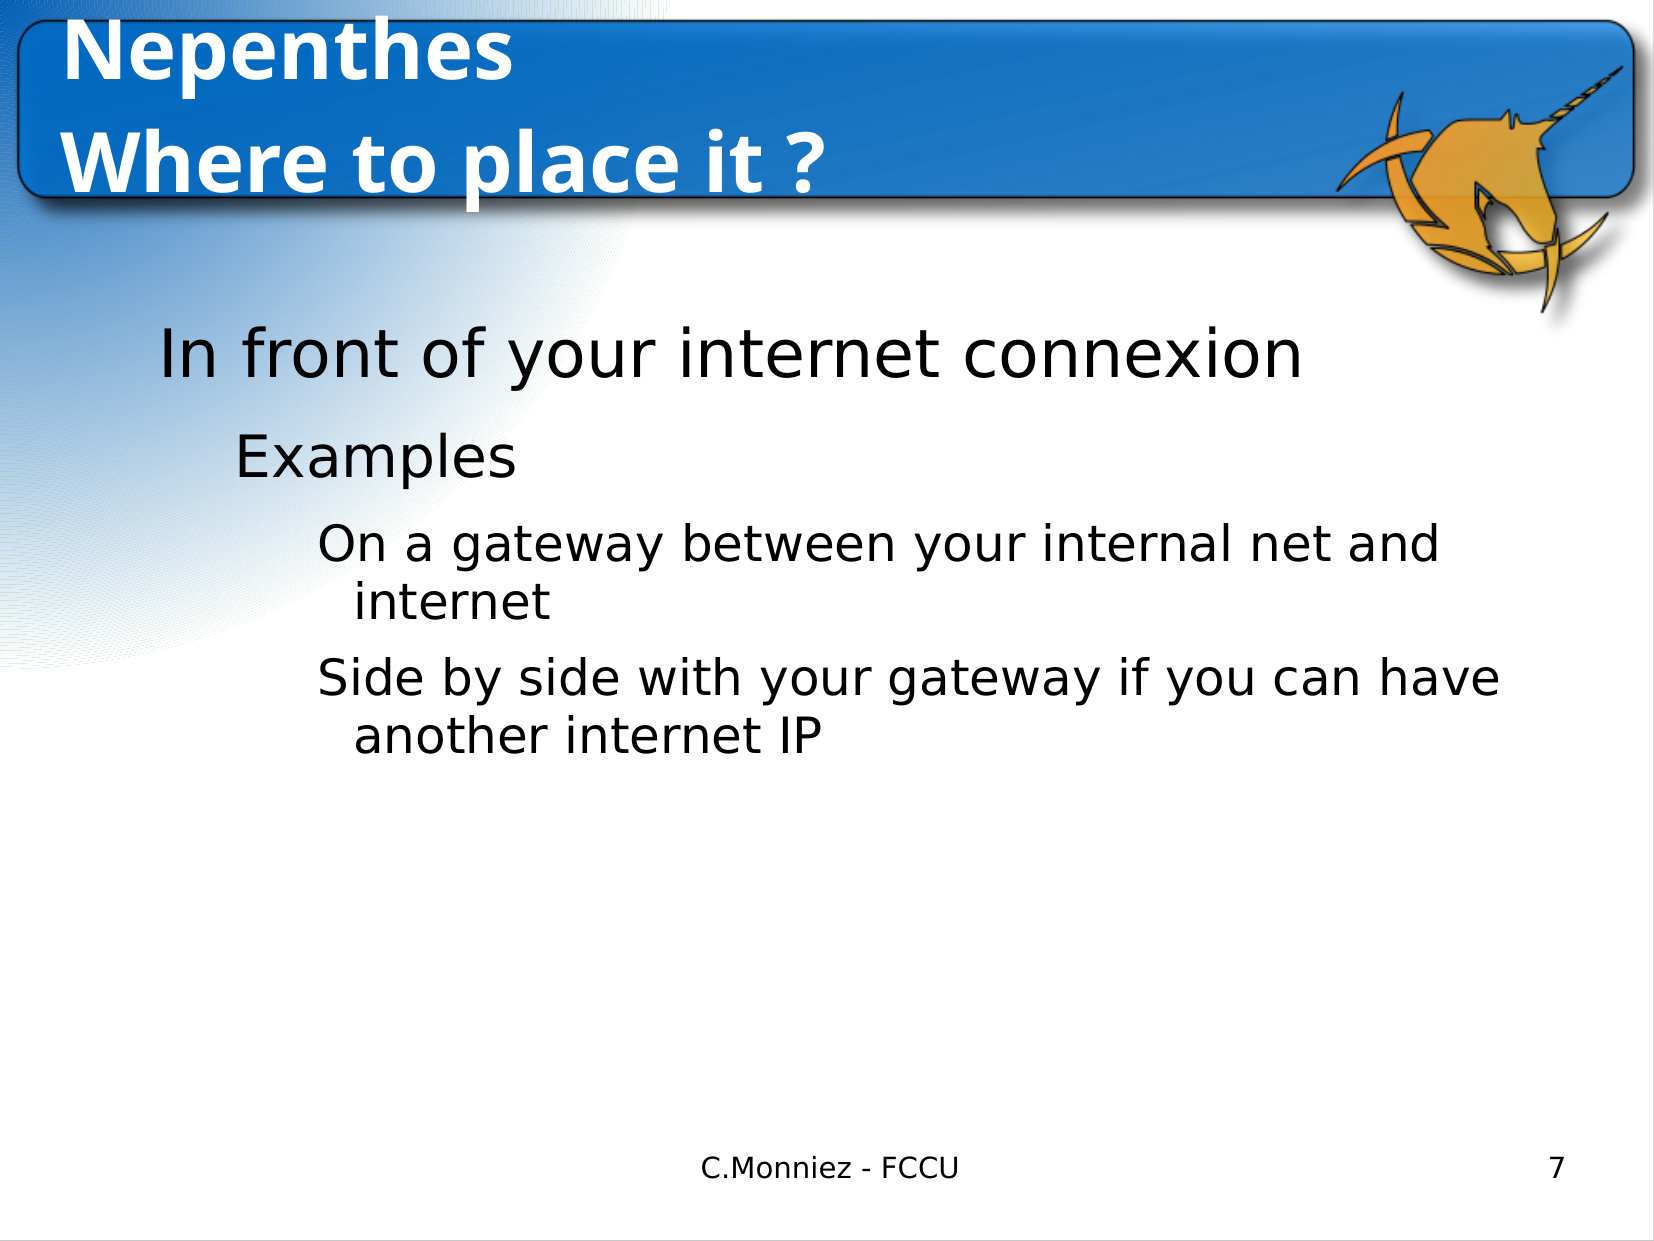

# Nepenthes Where to place it ?
In front of your internet connexion
Examples
On a gateway between your internal net and internet
Side by side with your gateway if you can have another internet IP
C.Monniez - FCCU
7